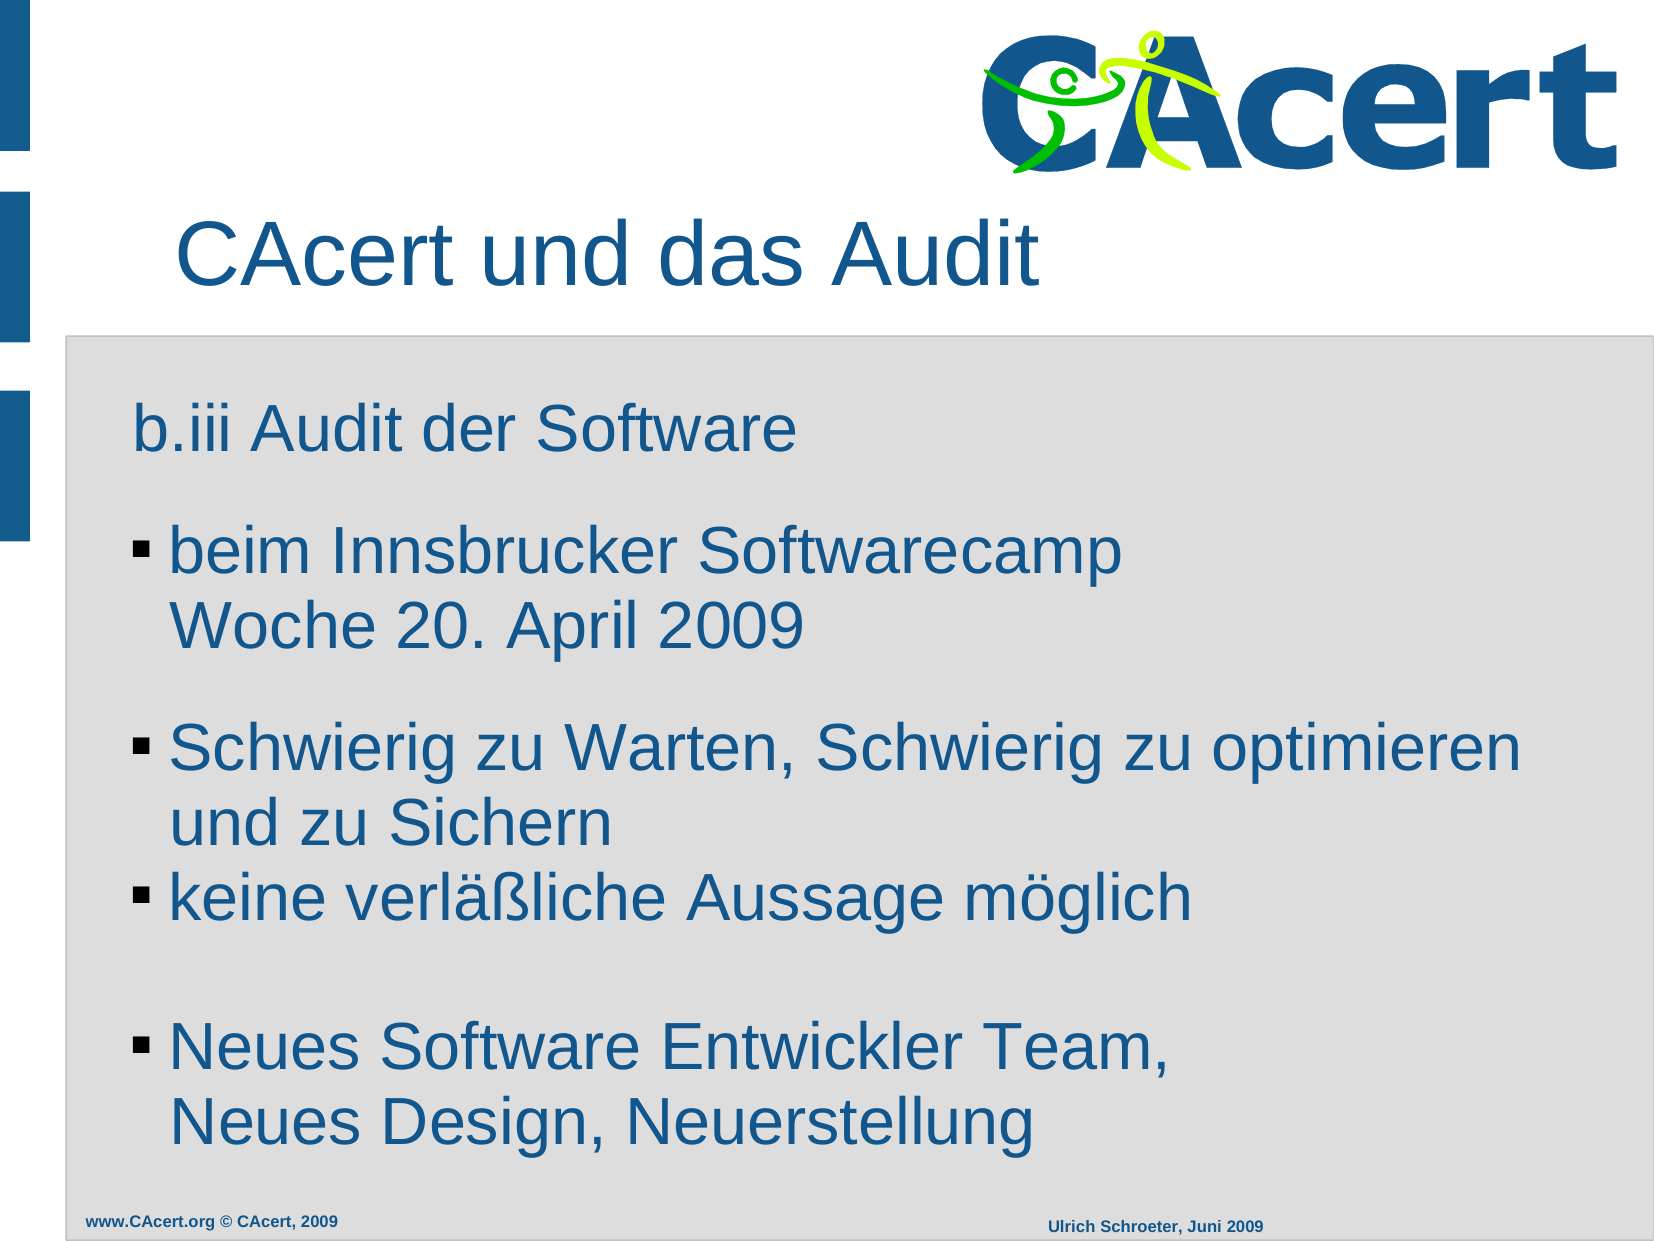

CAcert und das Audit
b.iii Audit der Software
 beim Innsbrucker Softwarecamp
 Woche 20. April 2009
 Schwierig zu Warten, Schwierig zu optimieren
 und zu Sichern
 keine verläßliche Aussage möglich
 Neues Software Entwickler Team,
 Neues Design, Neuerstellung